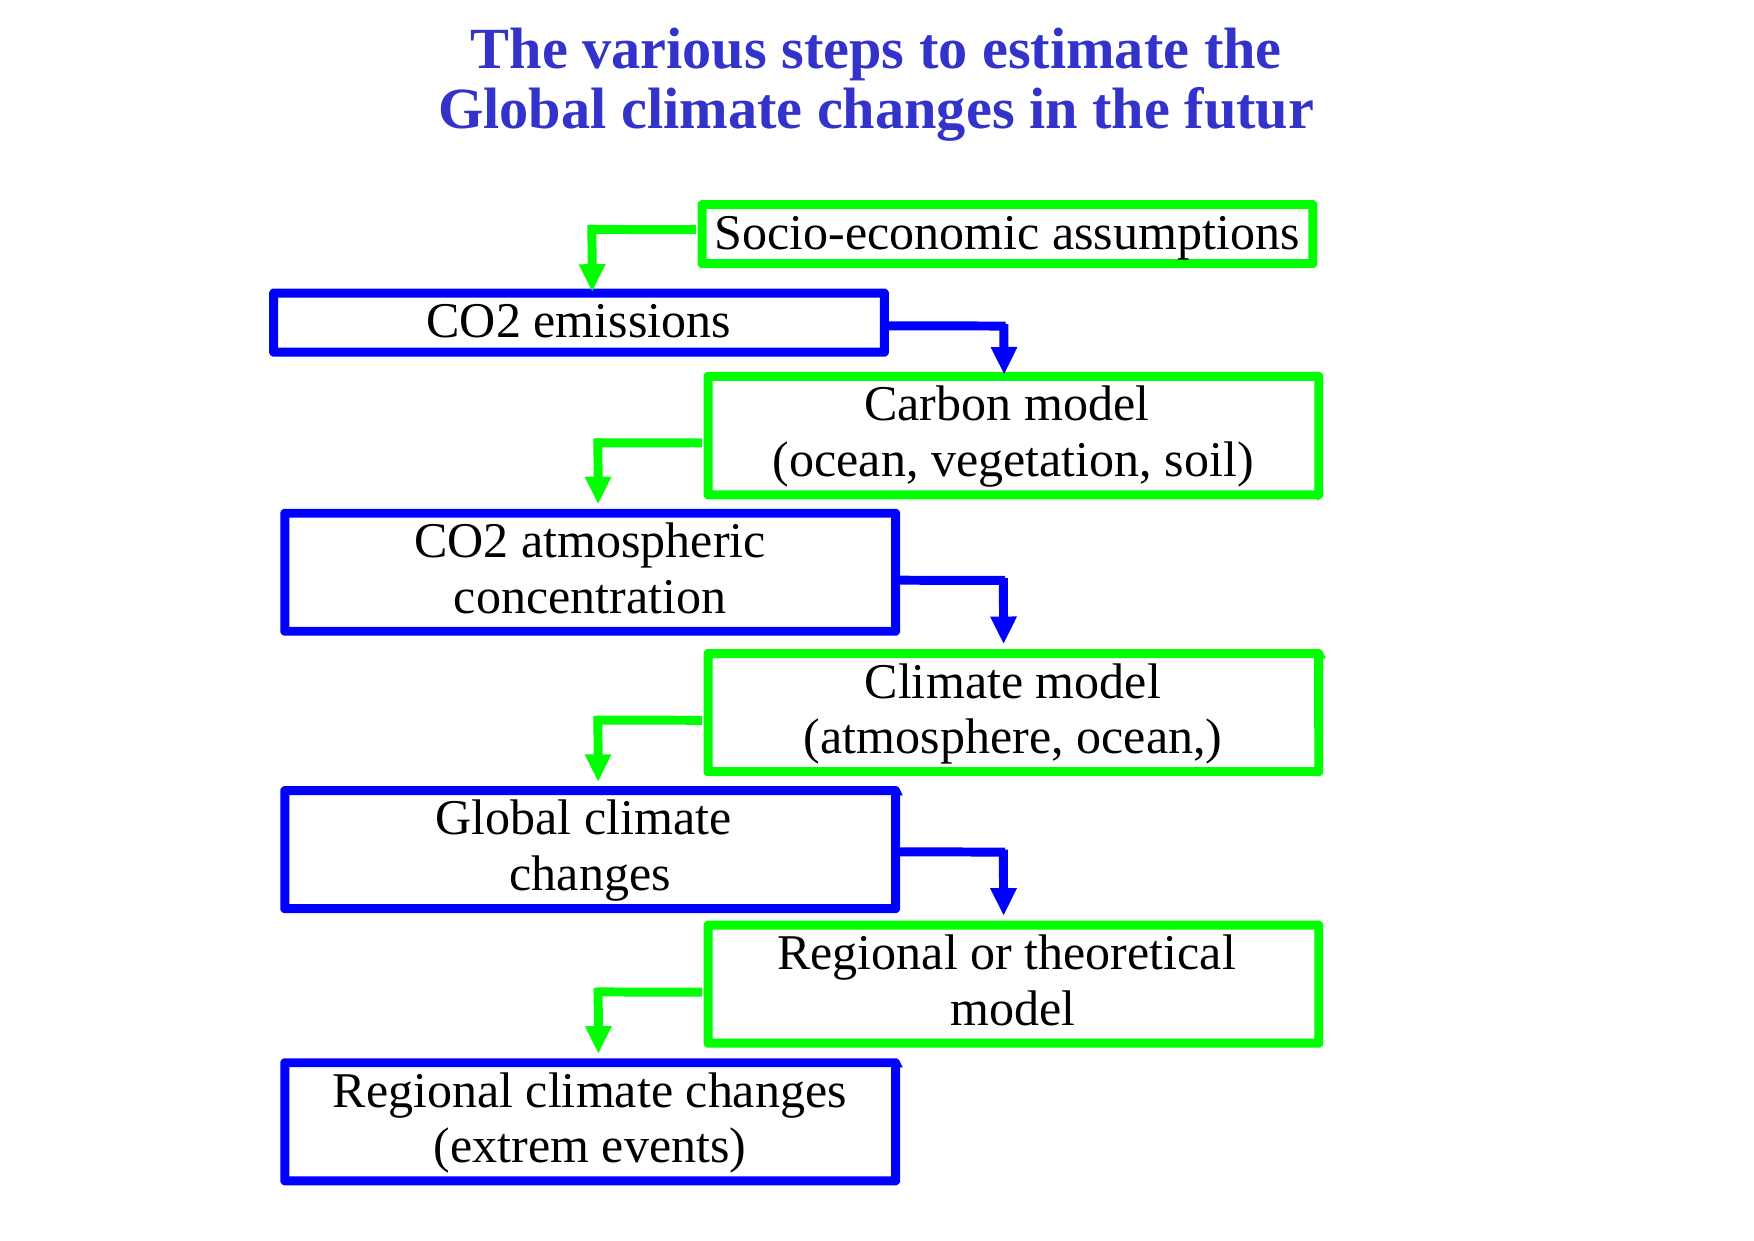

The various steps to estimate the
Global climate changes in the futur
Socio-economic assumptions
CO2 emissions
Carbon model
(ocean, vegetation, soil)
CO2 atmospheric concentration
Climate model
(atmosphere, ocean,)
Global climate
changes
Regional or theoretical
model
Regional climate changes
(extrem events)